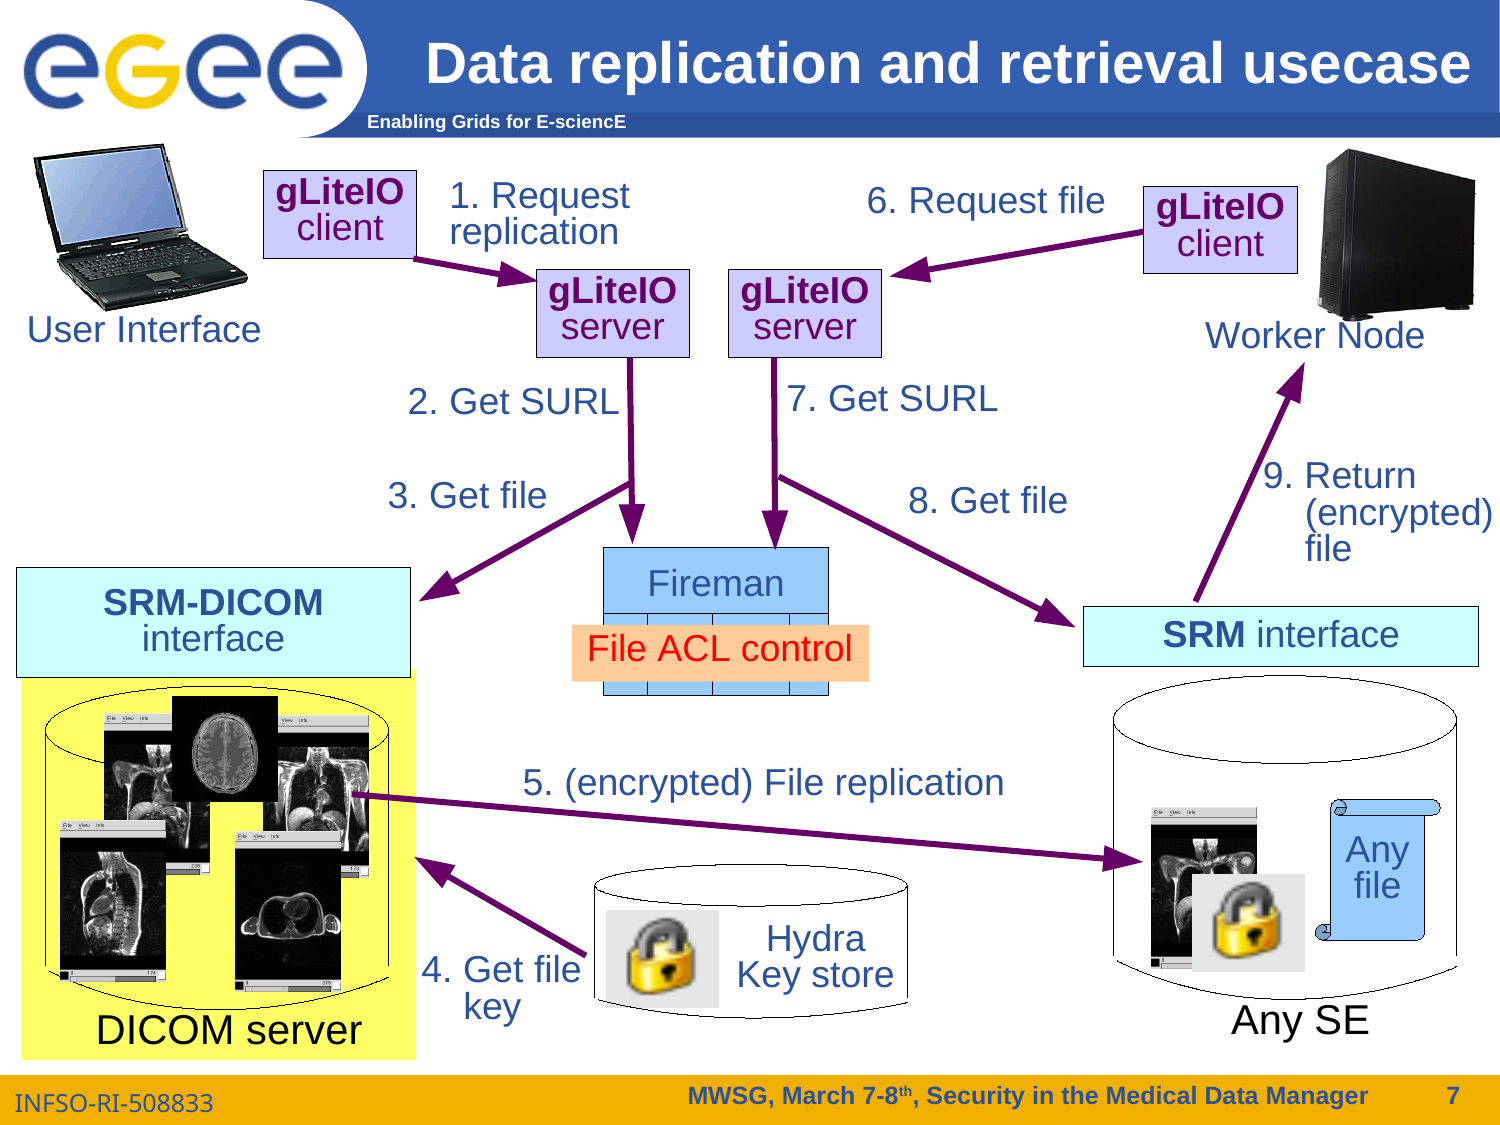

# Data replication and retrieval usecase
gLiteIO
client
1. Request
replication
6. Request file
gLiteIO
client
gLiteIO
server
gLiteIO
server
User Interface
Worker Node
7. Get SURL
2. Get SURL
9. Return
 (encrypted)
 file
3. Get file
8. Get file
Fireman
SRM-DICOM
interface
DICOM server
SRM interface
File ACL control
5. (encrypted) File replication
Any
file
Hydra
Key store
4. Get file
 key
Any SE